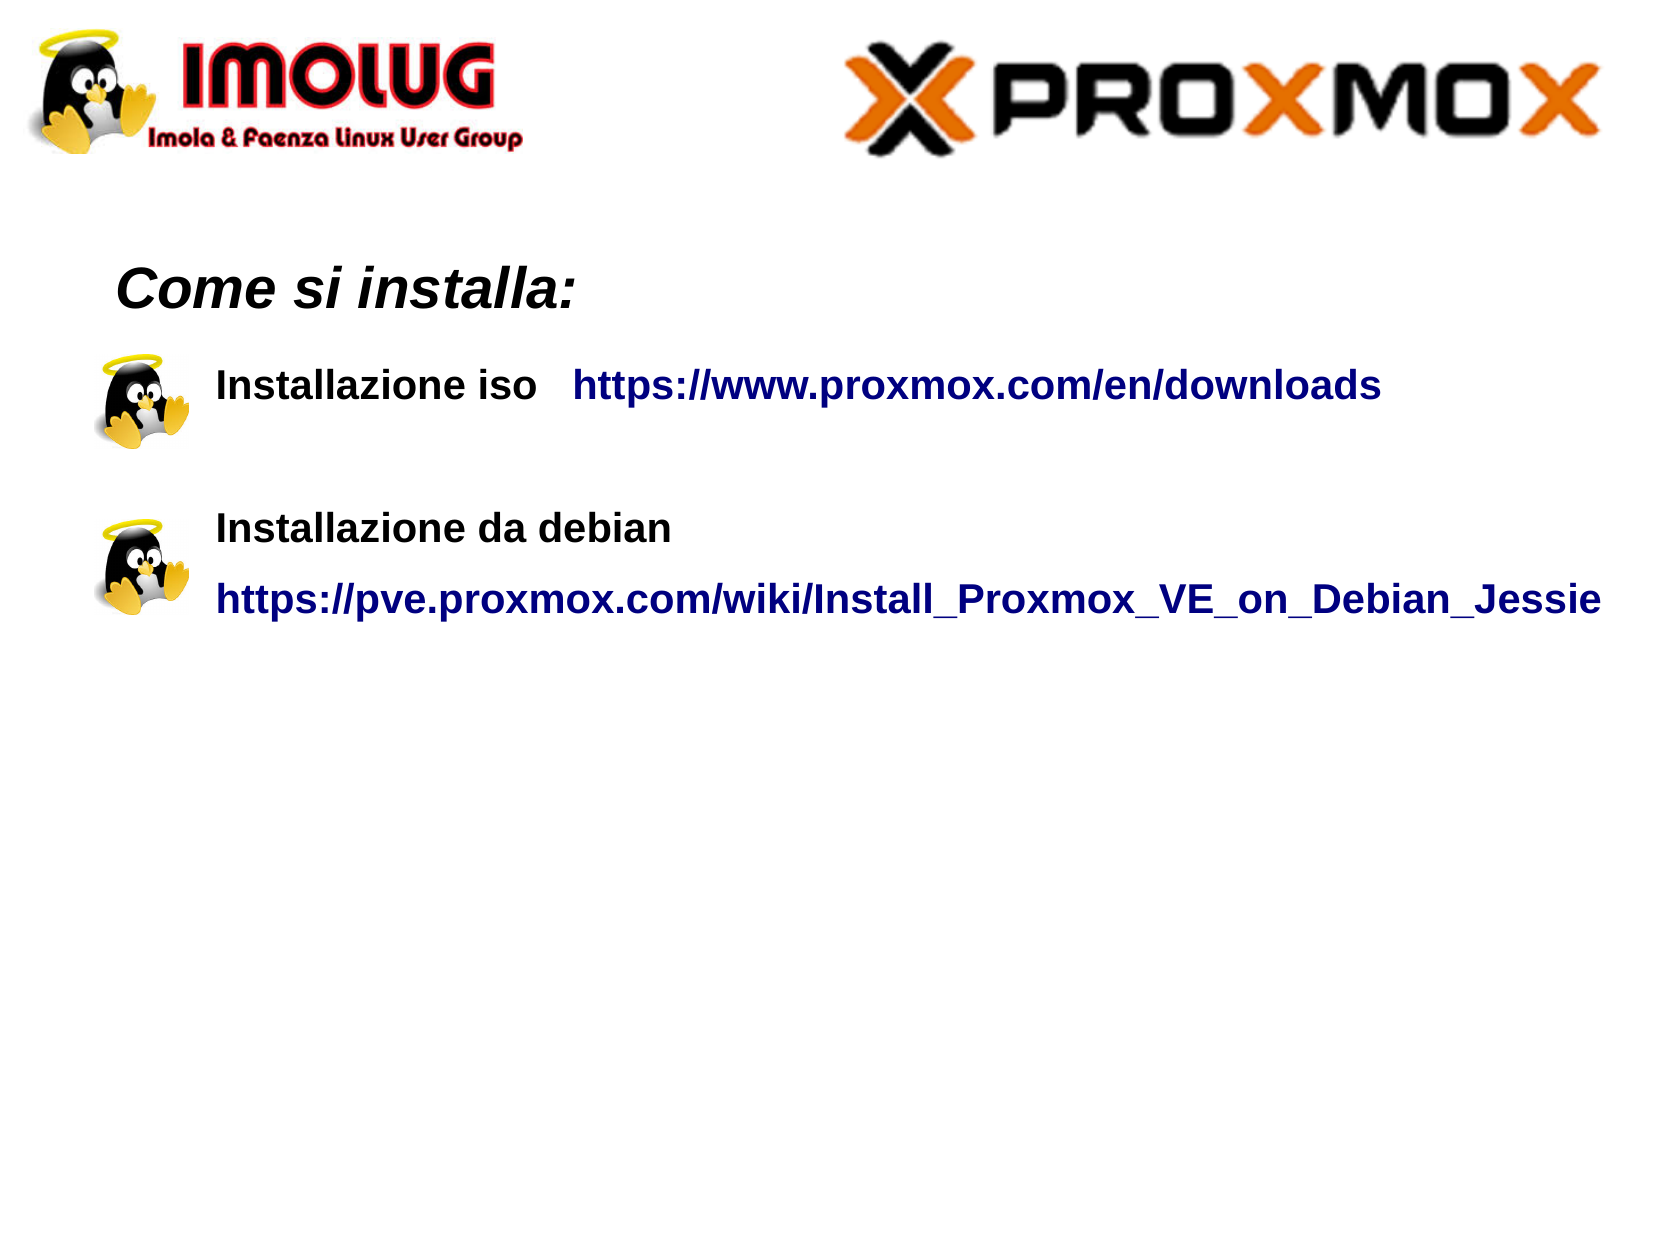

Come si installa:
Installazione iso https://www.proxmox.com/en/downloads
Installazione da debian
https://pve.proxmox.com/wiki/Install_Proxmox_VE_on_Debian_Jessie